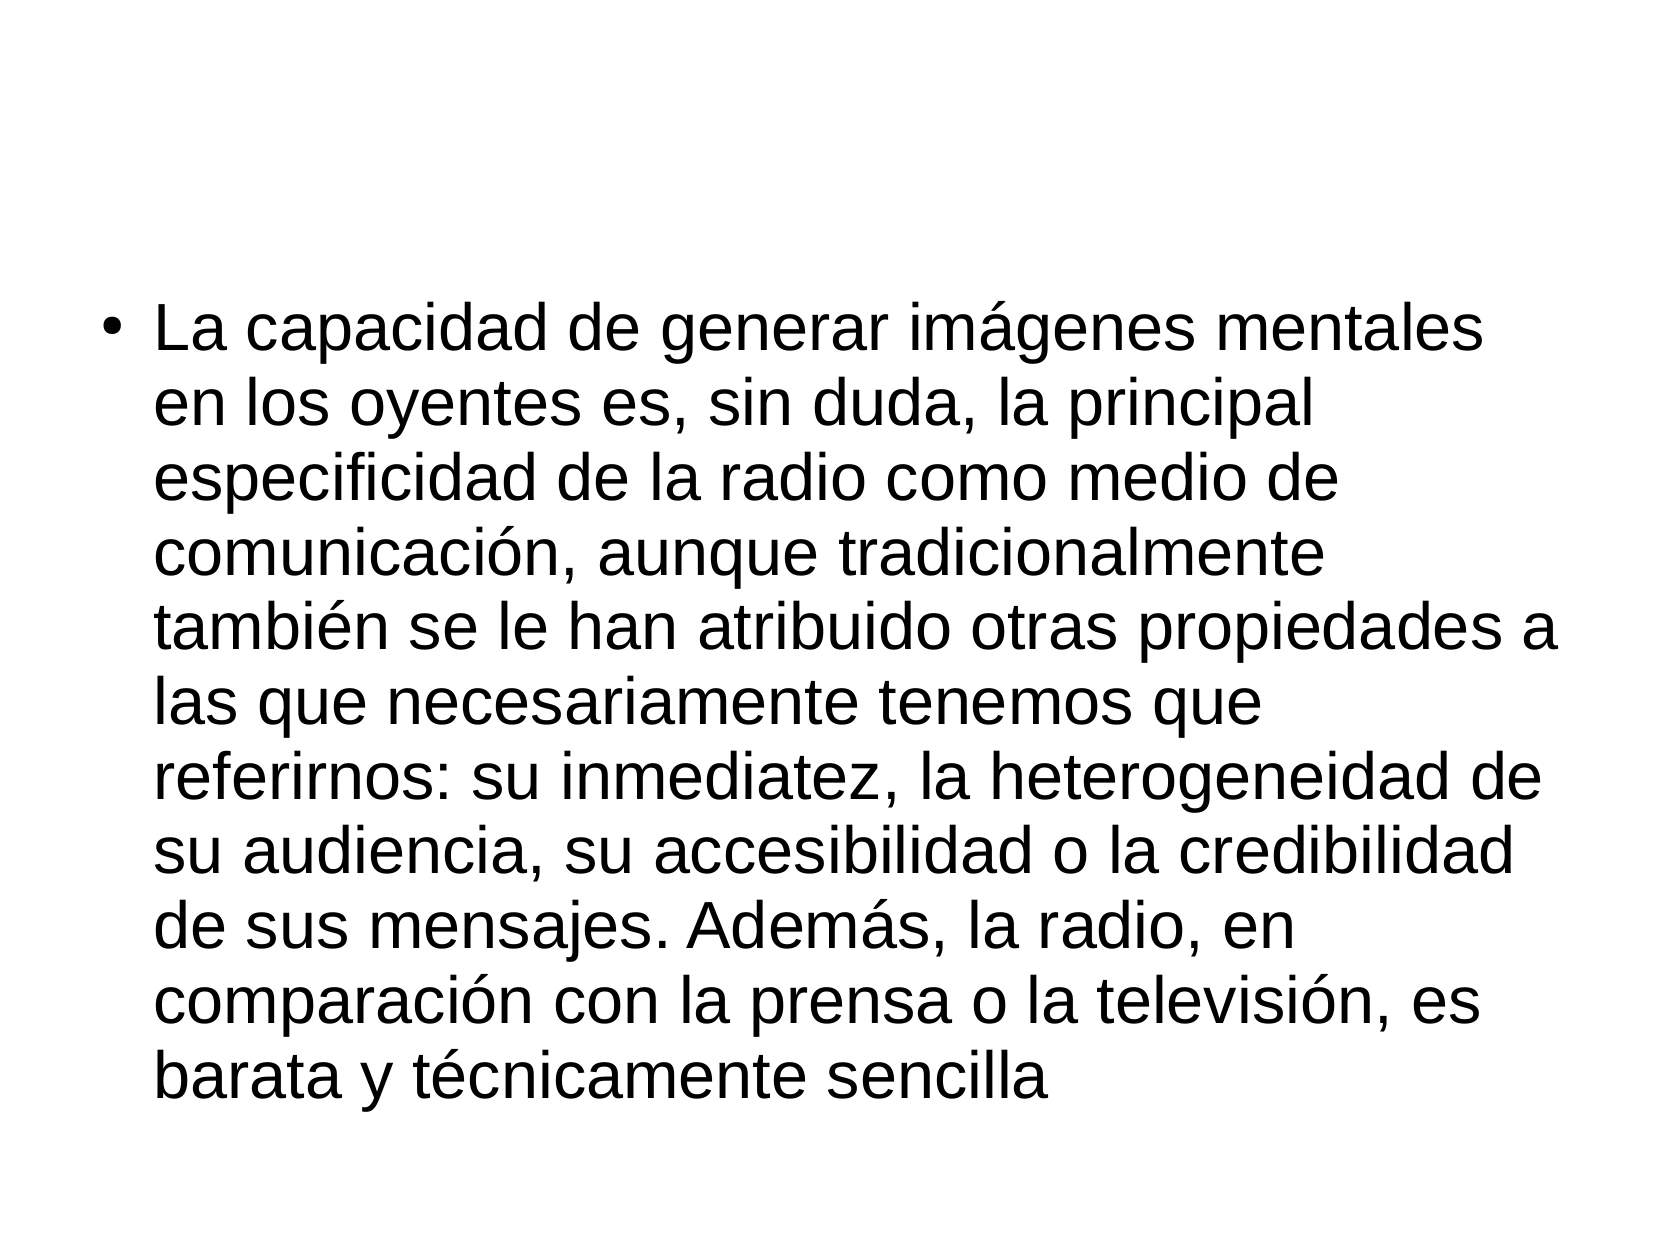

# La capacidad de generar imágenes mentales en los oyentes es, sin duda, la principal especificidad de la radio como medio de comunicación, aunque tradicionalmente también se le han atribuido otras propiedades a las que necesariamente tenemos que referirnos: su inmediatez, la heterogeneidad de su audiencia, su accesibilidad o la credibilidad de sus mensajes. Además, la radio, en comparación con la prensa o la televisión, es barata y técnicamente sencilla